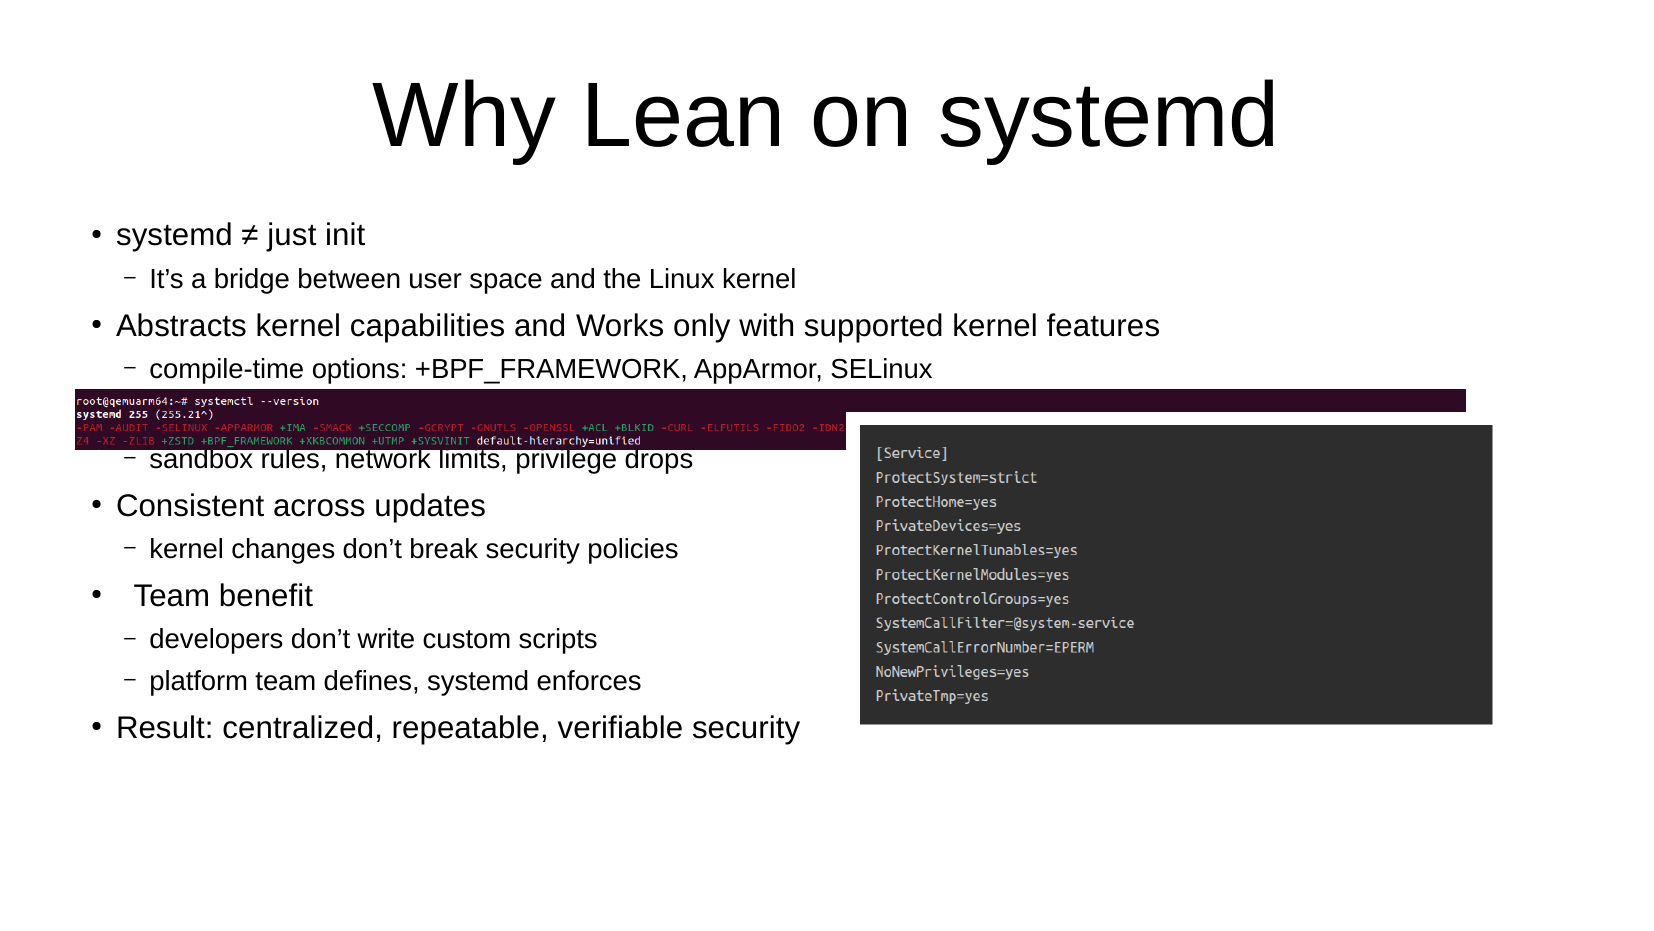

# Why Lean on systemd
systemd ≠ just init
It’s a bridge between user space and the Linux kernel
Abstracts kernel capabilities and Works only with supported kernel features
compile-time options: +BPF_FRAMEWORK, AppArmor, SELinux
Policies defined once → applied everywhere
sandbox rules, network limits, privilege drops
Consistent across updates
kernel changes don’t break security policies
 Team benefit
developers don’t write custom scripts
platform team defines, systemd enforces
Result: centralized, repeatable, verifiable security